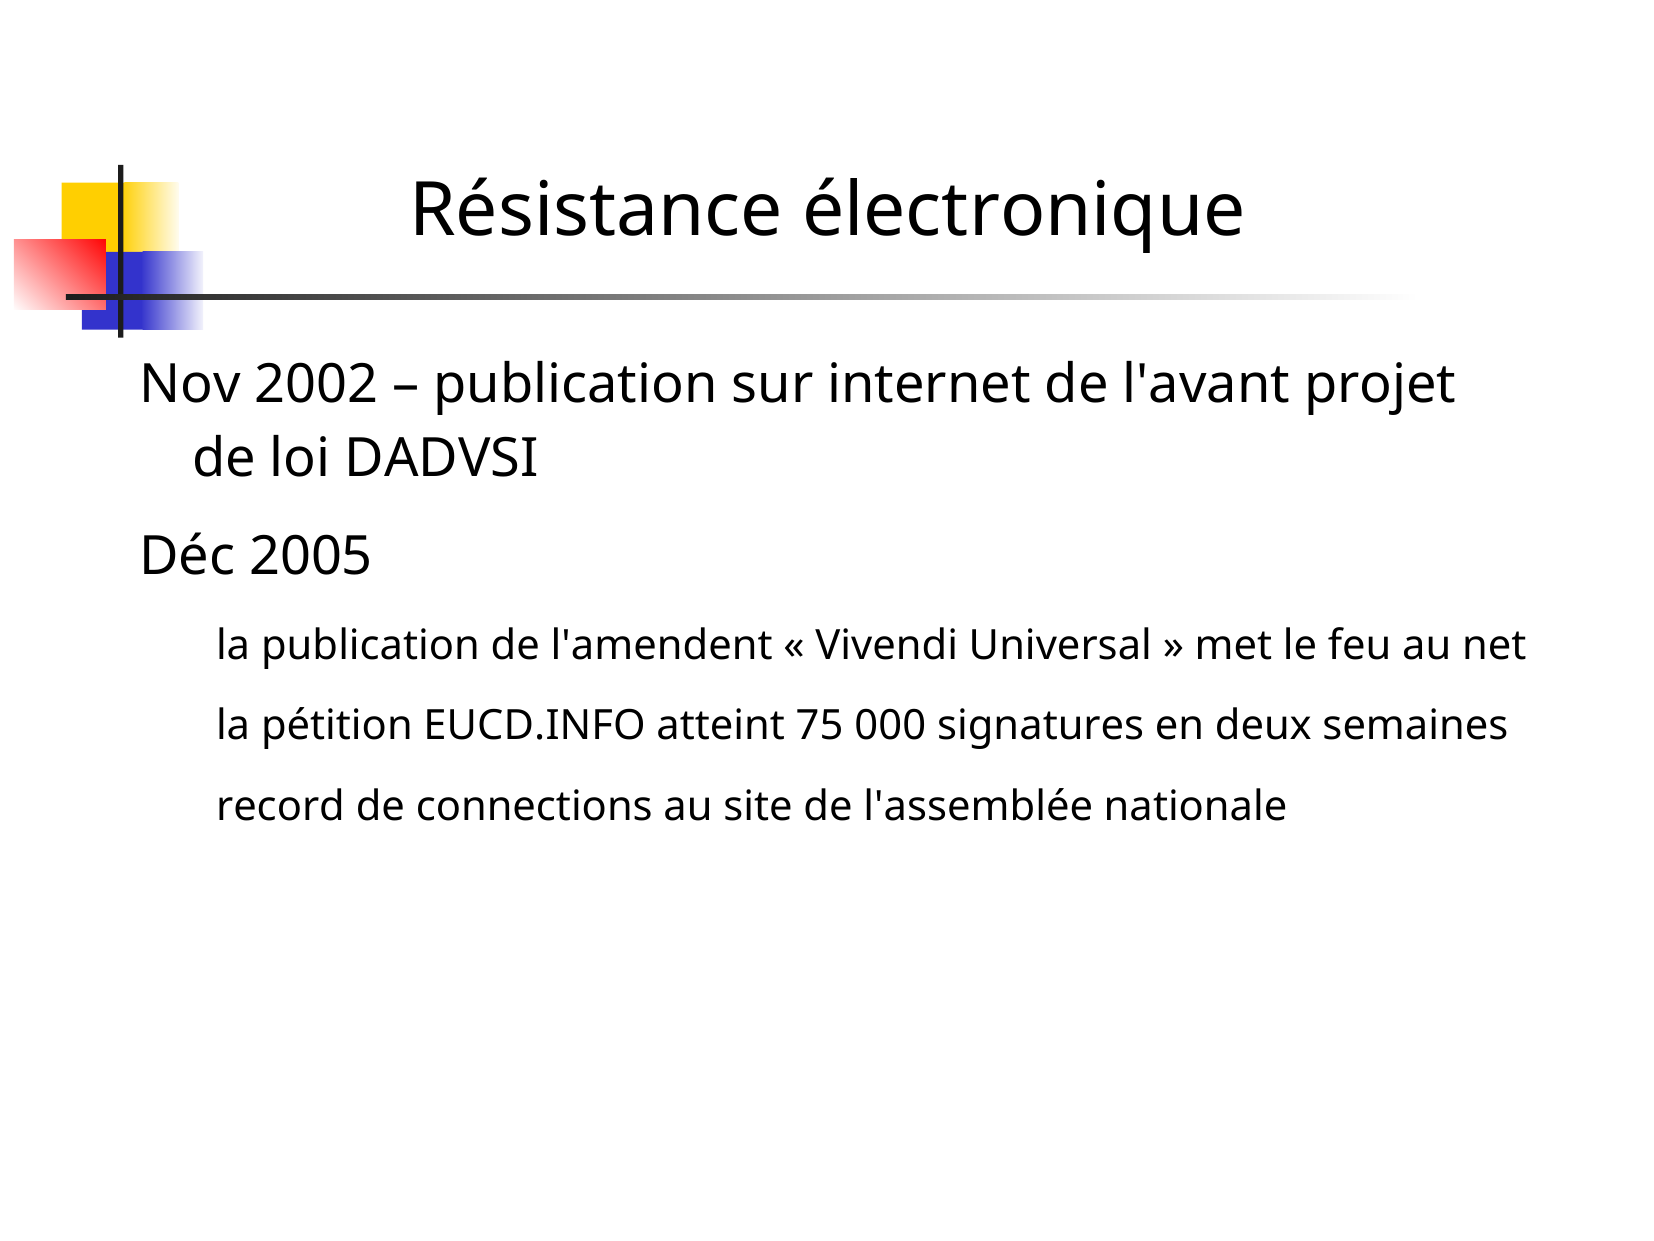

# Résistance électronique
Nov 2002 – publication sur internet de l'avant projet de loi DADVSI
Déc 2005
la publication de l'amendent « Vivendi Universal » met le feu au net
la pétition EUCD.INFO atteint 75 000 signatures en deux semaines
record de connections au site de l'assemblée nationale